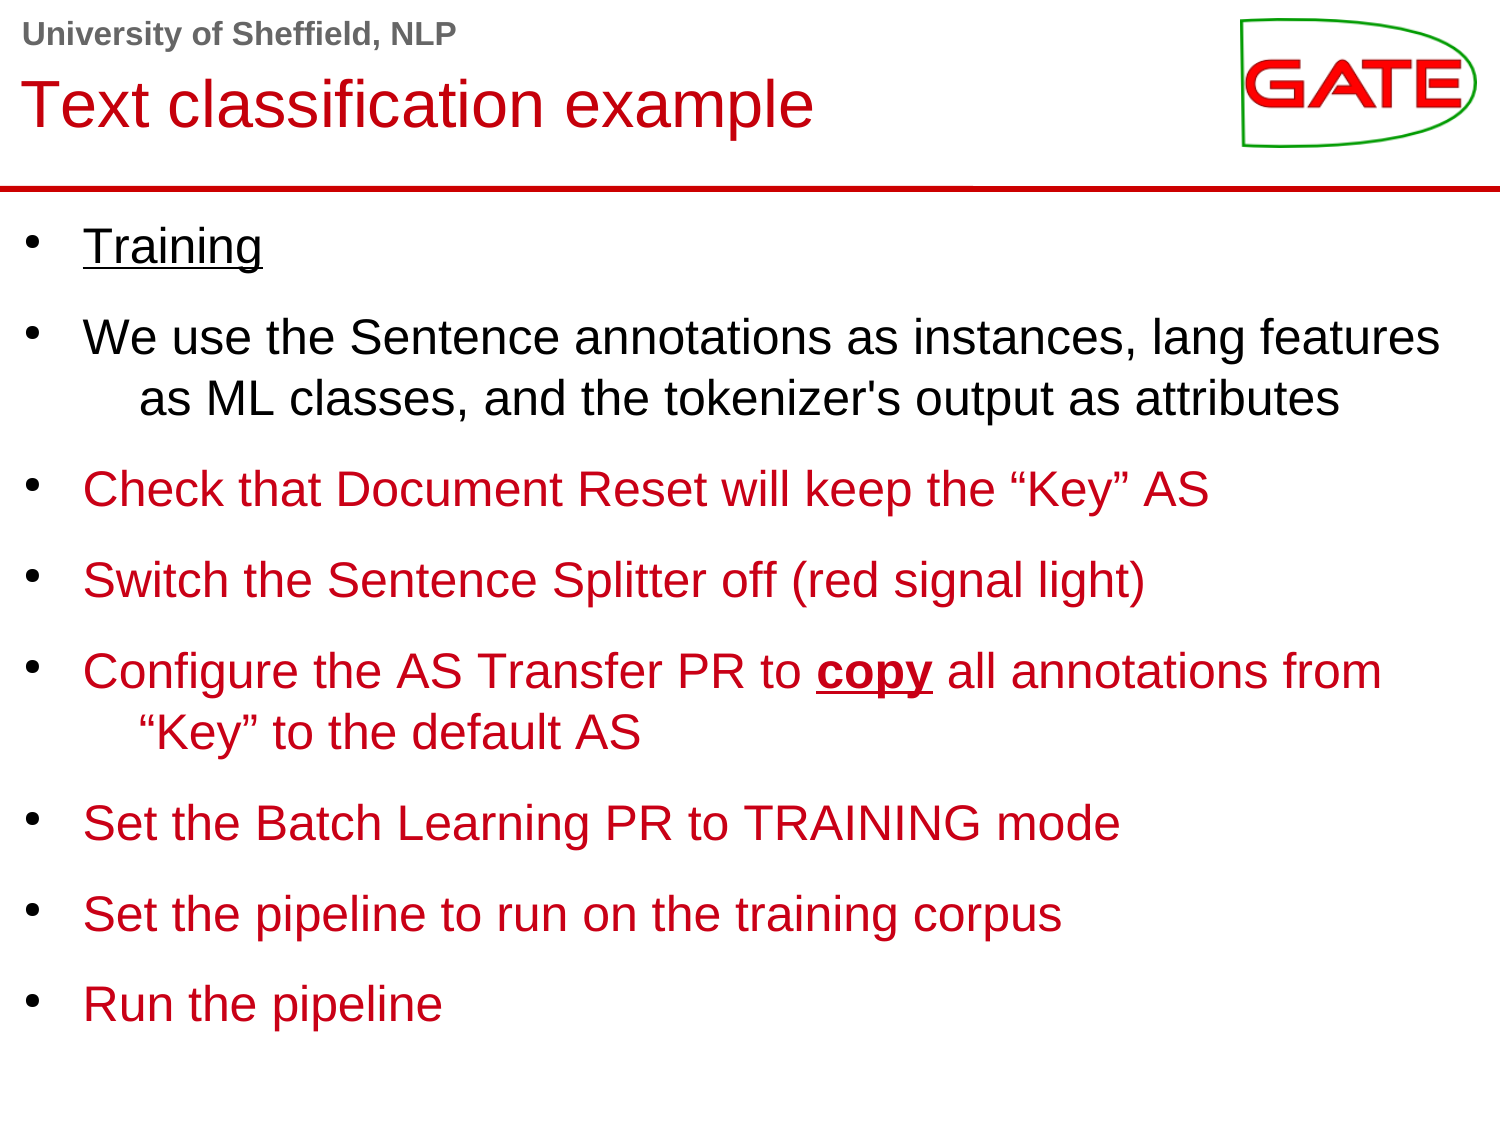

# Text classification example
Training
We use the Sentence annotations as instances, lang features as ML classes, and the tokenizer's output as attributes
Check that Document Reset will keep the “Key” AS
Switch the Sentence Splitter off (red signal light)
Configure the AS Transfer PR to copy all annotations from “Key” to the default AS
Set the Batch Learning PR to TRAINING mode
Set the pipeline to run on the training corpus
Run the pipeline